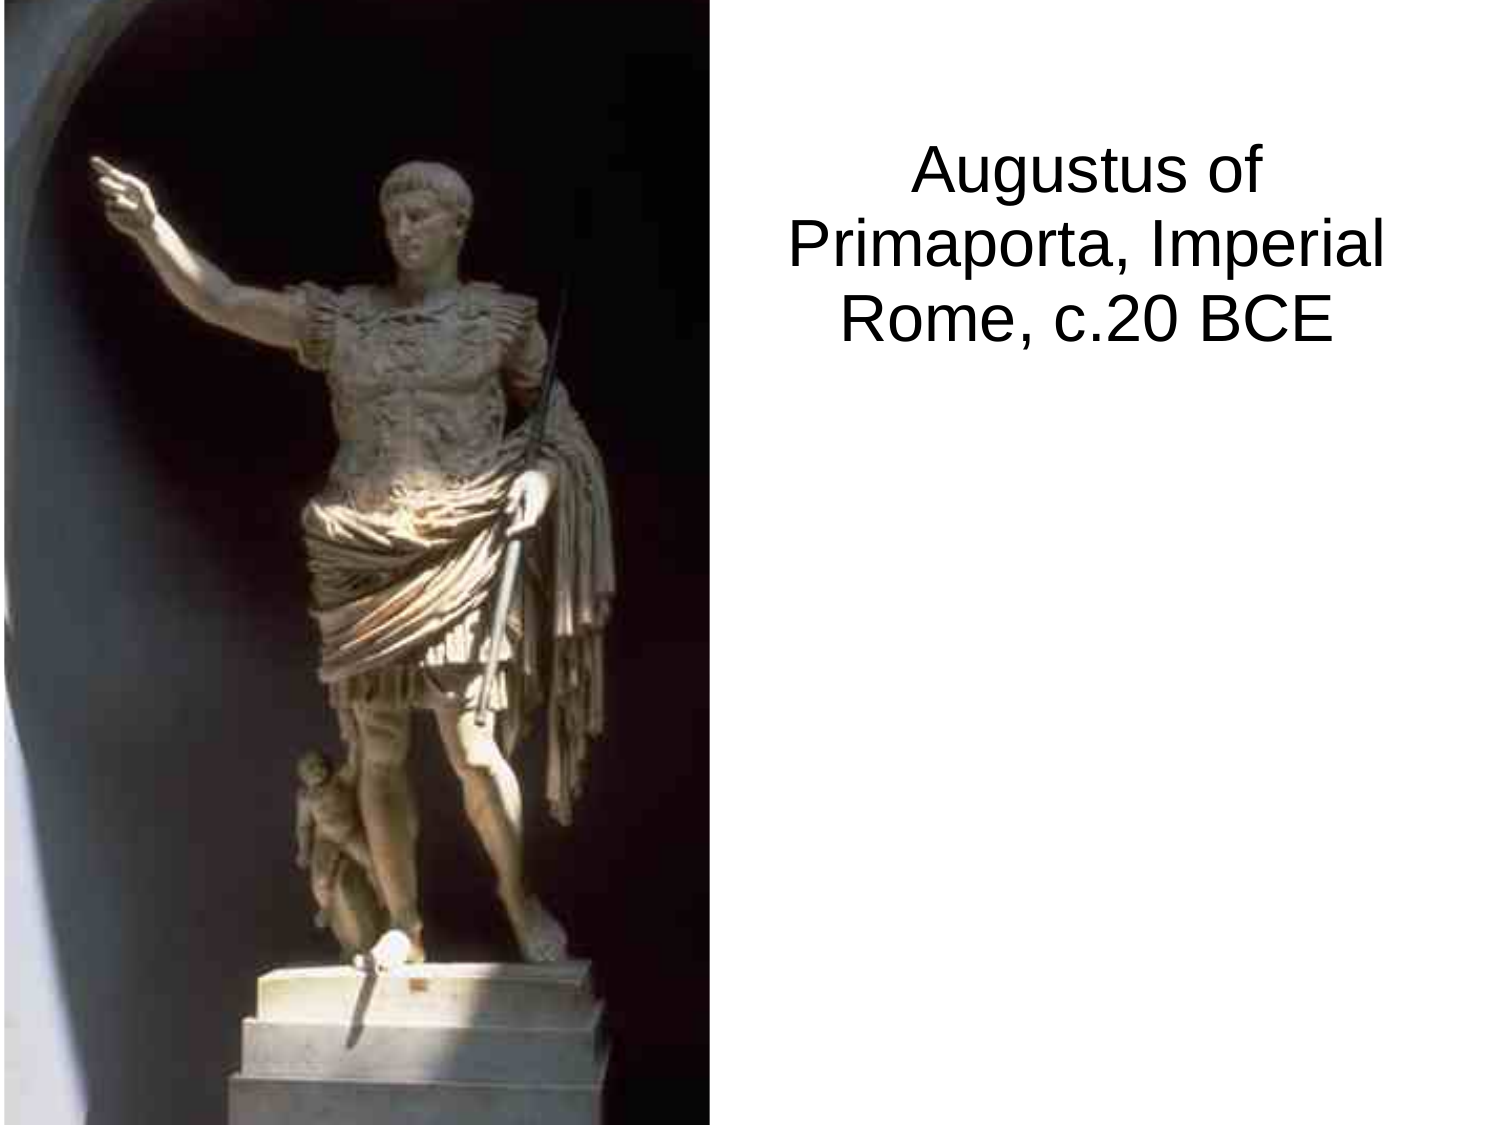

# Augustus of Primaporta, Imperial Rome, c.20 BCE